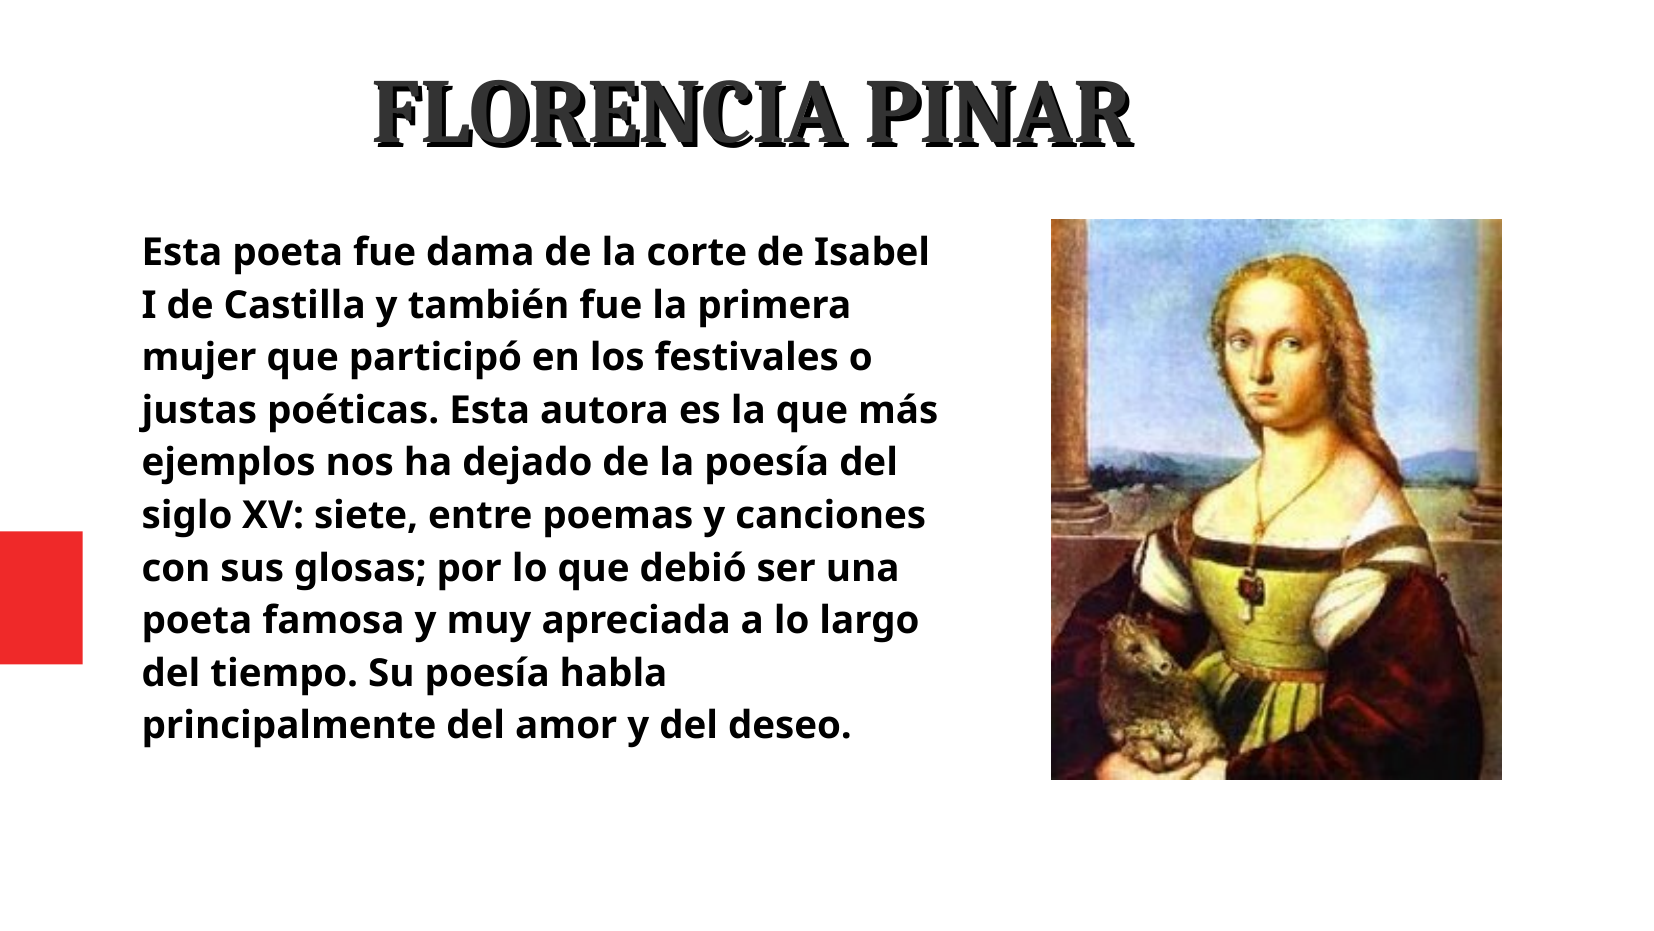

# FLORENCIA PINAR
Esta poeta fue dama de la corte de Isabel I de Castilla y también fue la primera mujer que participó en los festivales o justas poéticas. Esta autora es la que más ejemplos nos ha dejado de la poesía del siglo XV: siete, entre poemas y canciones con sus glosas; por lo que debió ser una poeta famosa y muy apreciada a lo largo del tiempo. Su poesía habla principalmente del amor y del deseo.